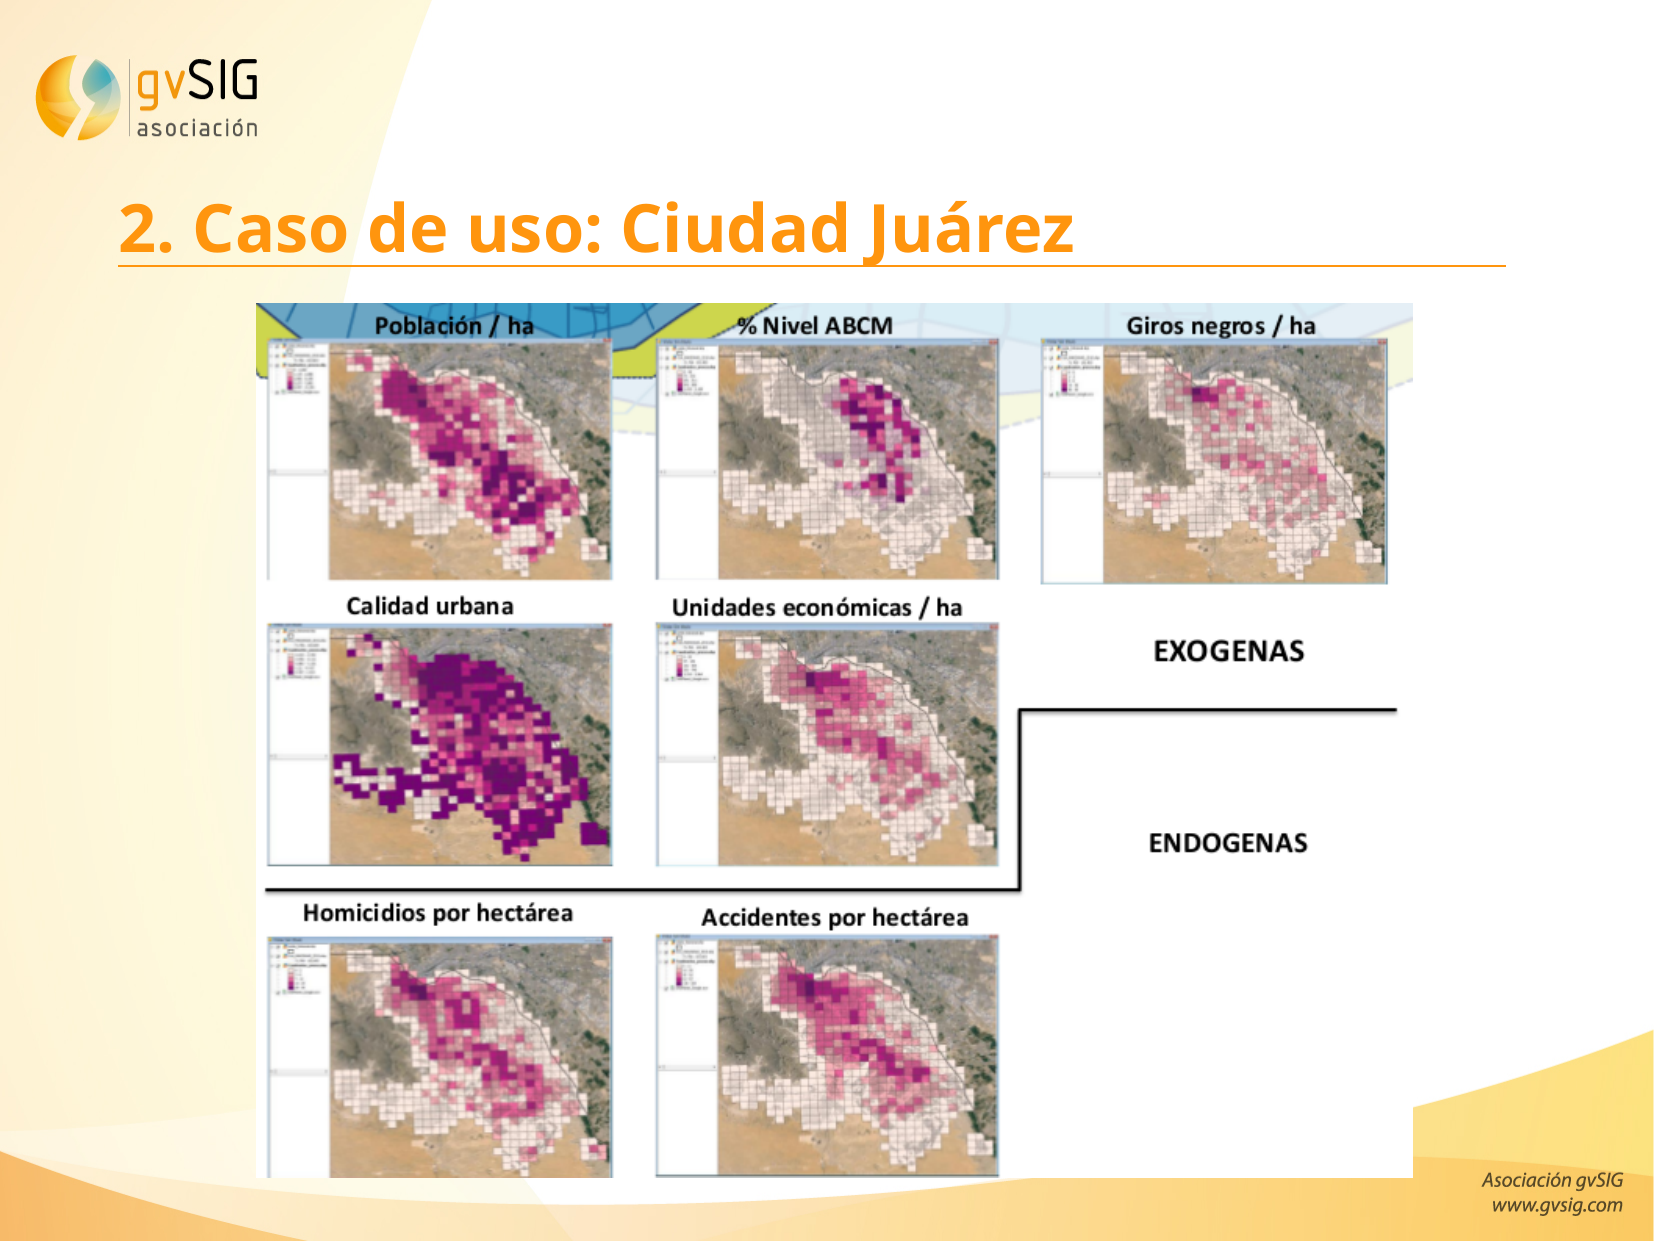

# 2. Caso de uso: Ciudad Juárez